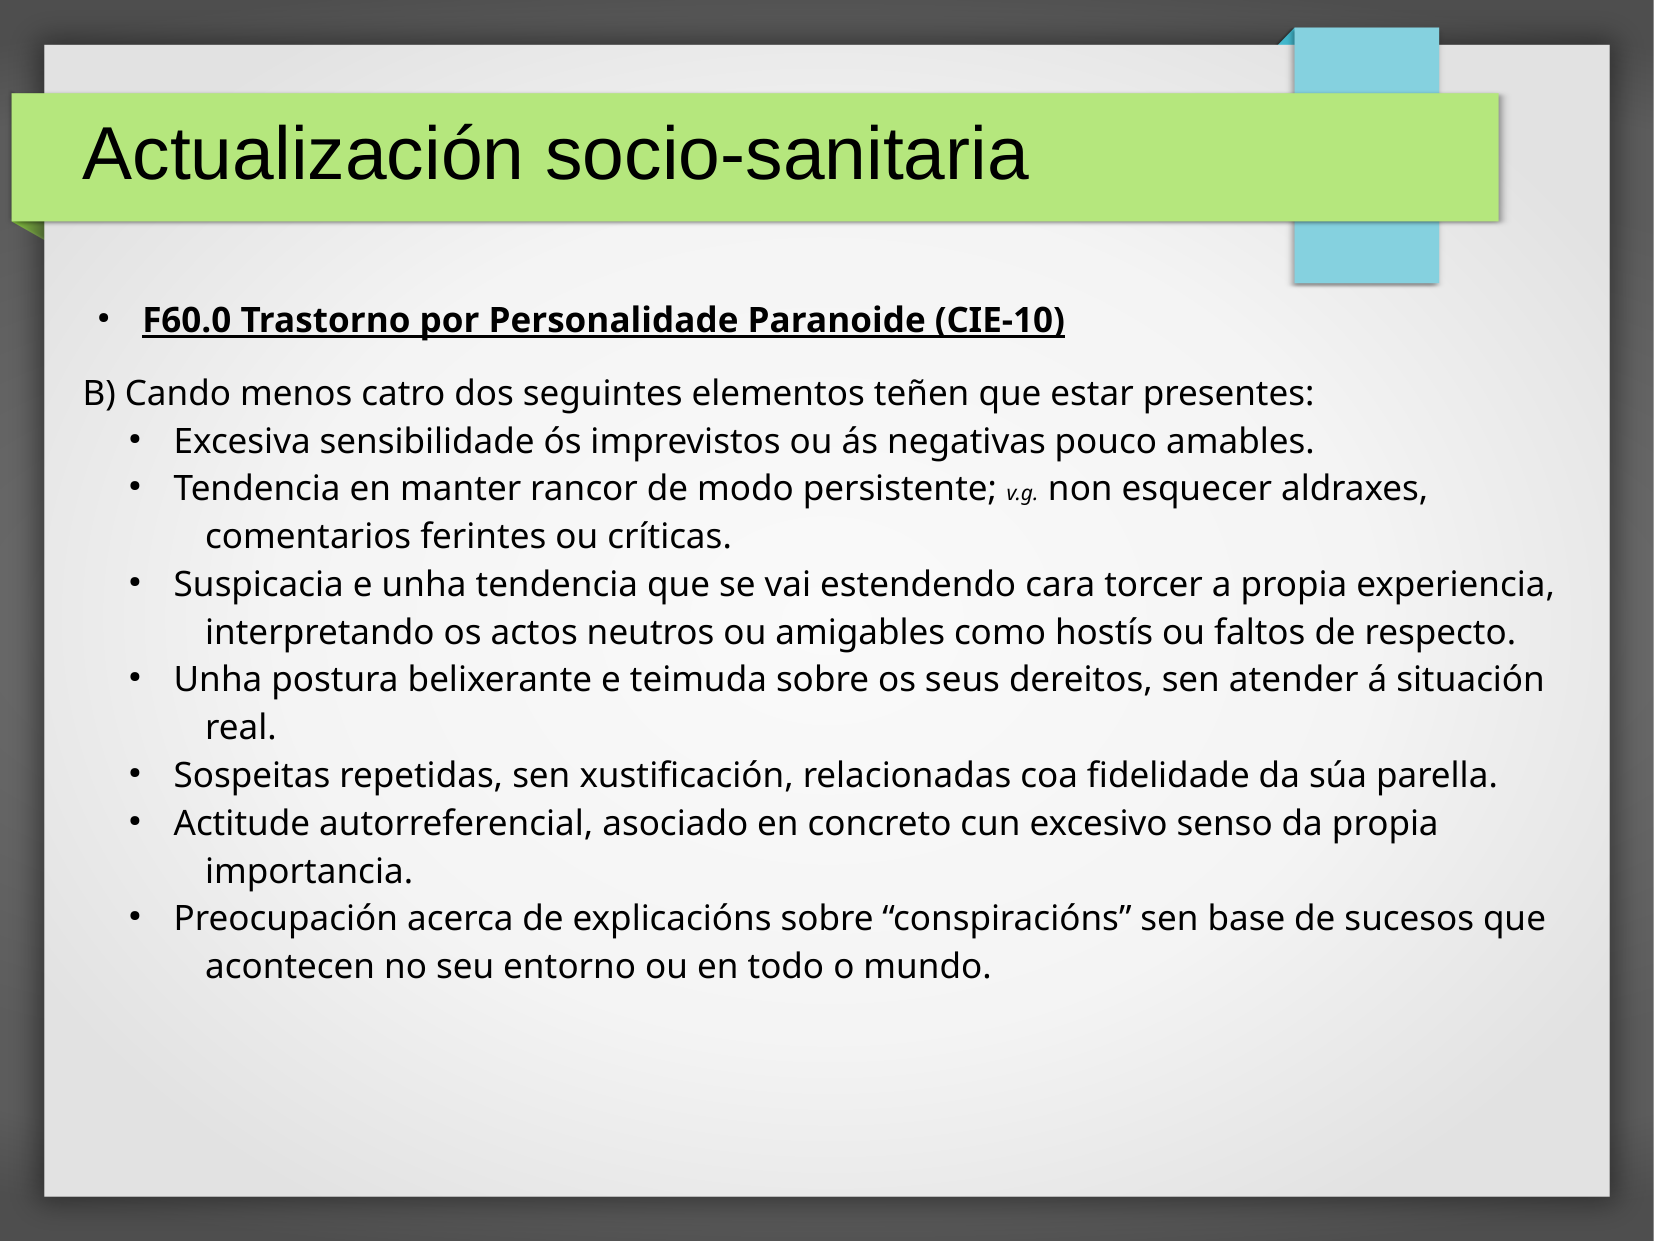

# Actualización socio-sanitaria
F60.0 Trastorno por Personalidade Paranoide (CIE-10)
B) Cando menos catro dos seguintes elementos teñen que estar presentes:
Excesiva sensibilidade ós imprevistos ou ás negativas pouco amables.
Tendencia en manter rancor de modo persistente; v.g. non esquecer aldraxes, comentarios ferintes ou críticas.
Suspicacia e unha tendencia que se vai estendendo cara torcer a propia experiencia, interpretando os actos neutros ou amigables como hostís ou faltos de respecto.
Unha postura belixerante e teimuda sobre os seus dereitos, sen atender á situación real.
Sospeitas repetidas, sen xustificación, relacionadas coa fidelidade da súa parella.
Actitude autorreferencial, asociado en concreto cun excesivo senso da propia importancia.
Preocupación acerca de explicacións sobre “conspiracións” sen base de sucesos que acontecen no seu entorno ou en todo o mundo.